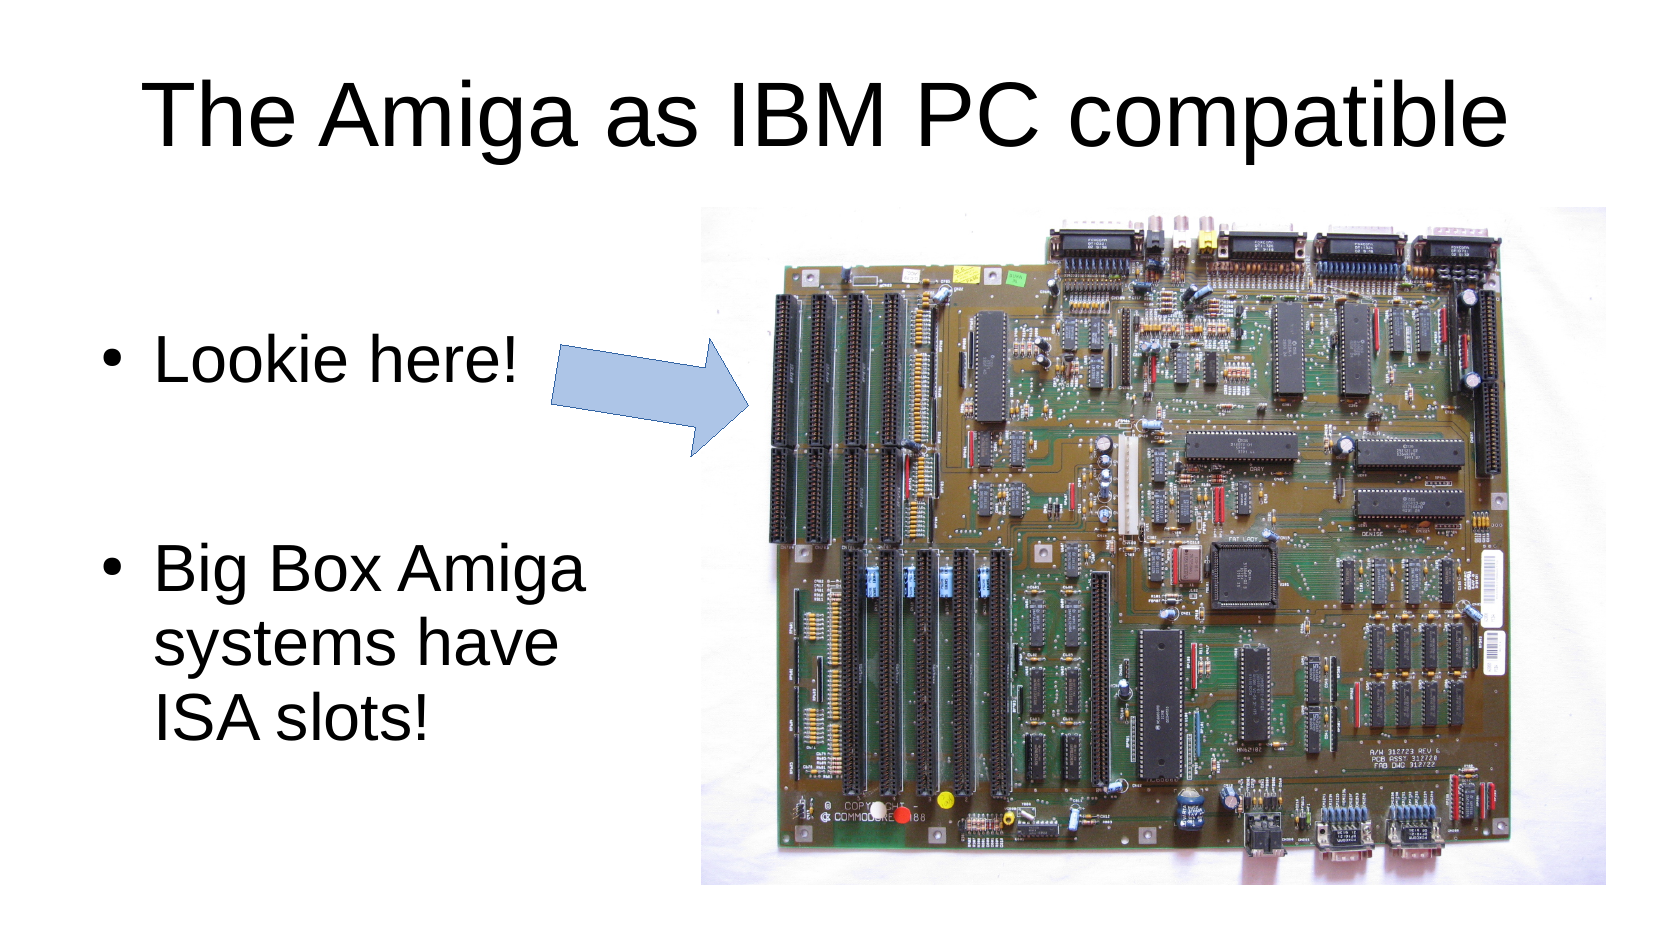

# The Amiga as IBM PC compatible
Lookie here!
Big Box Amiga systems have ISA slots!